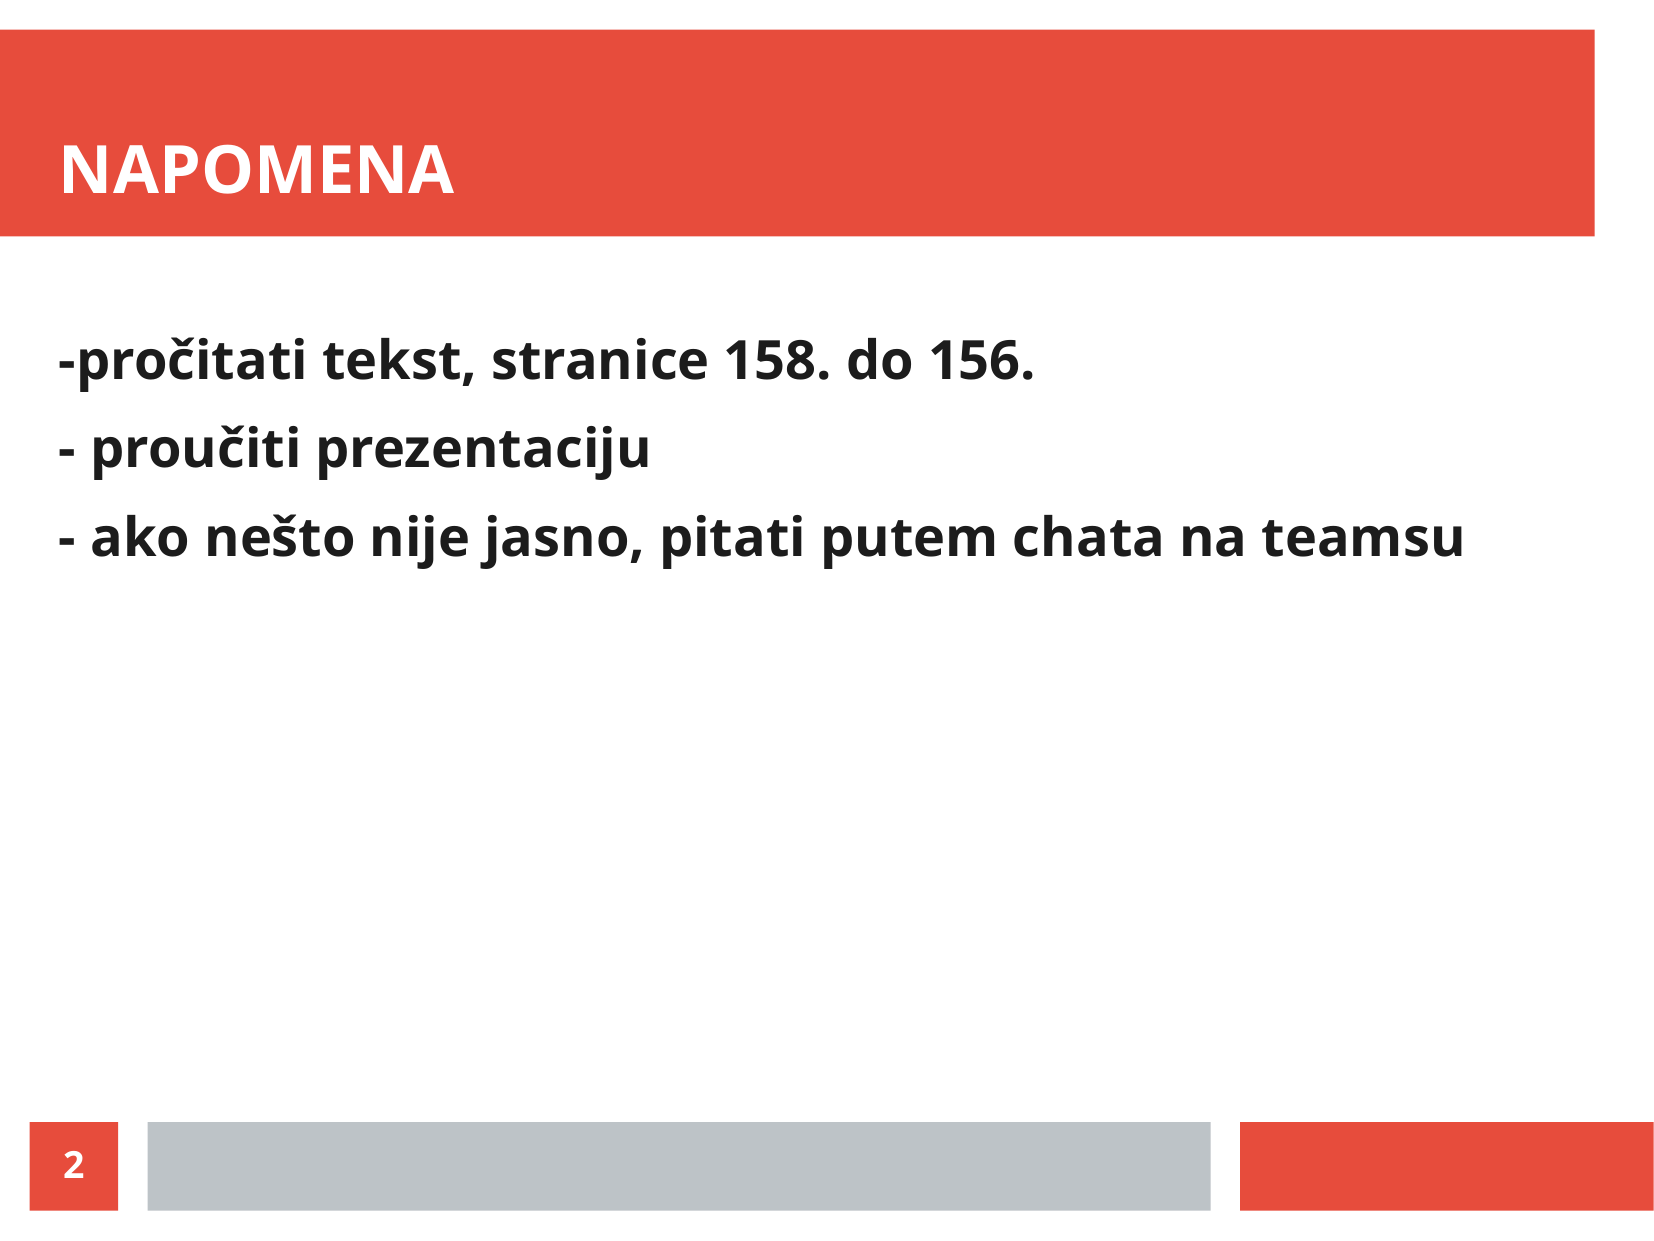

# NAPOMENA
-pročitati tekst, stranice 158. do 156.
- proučiti prezentaciju
- ako nešto nije jasno, pitati putem chata na teamsu